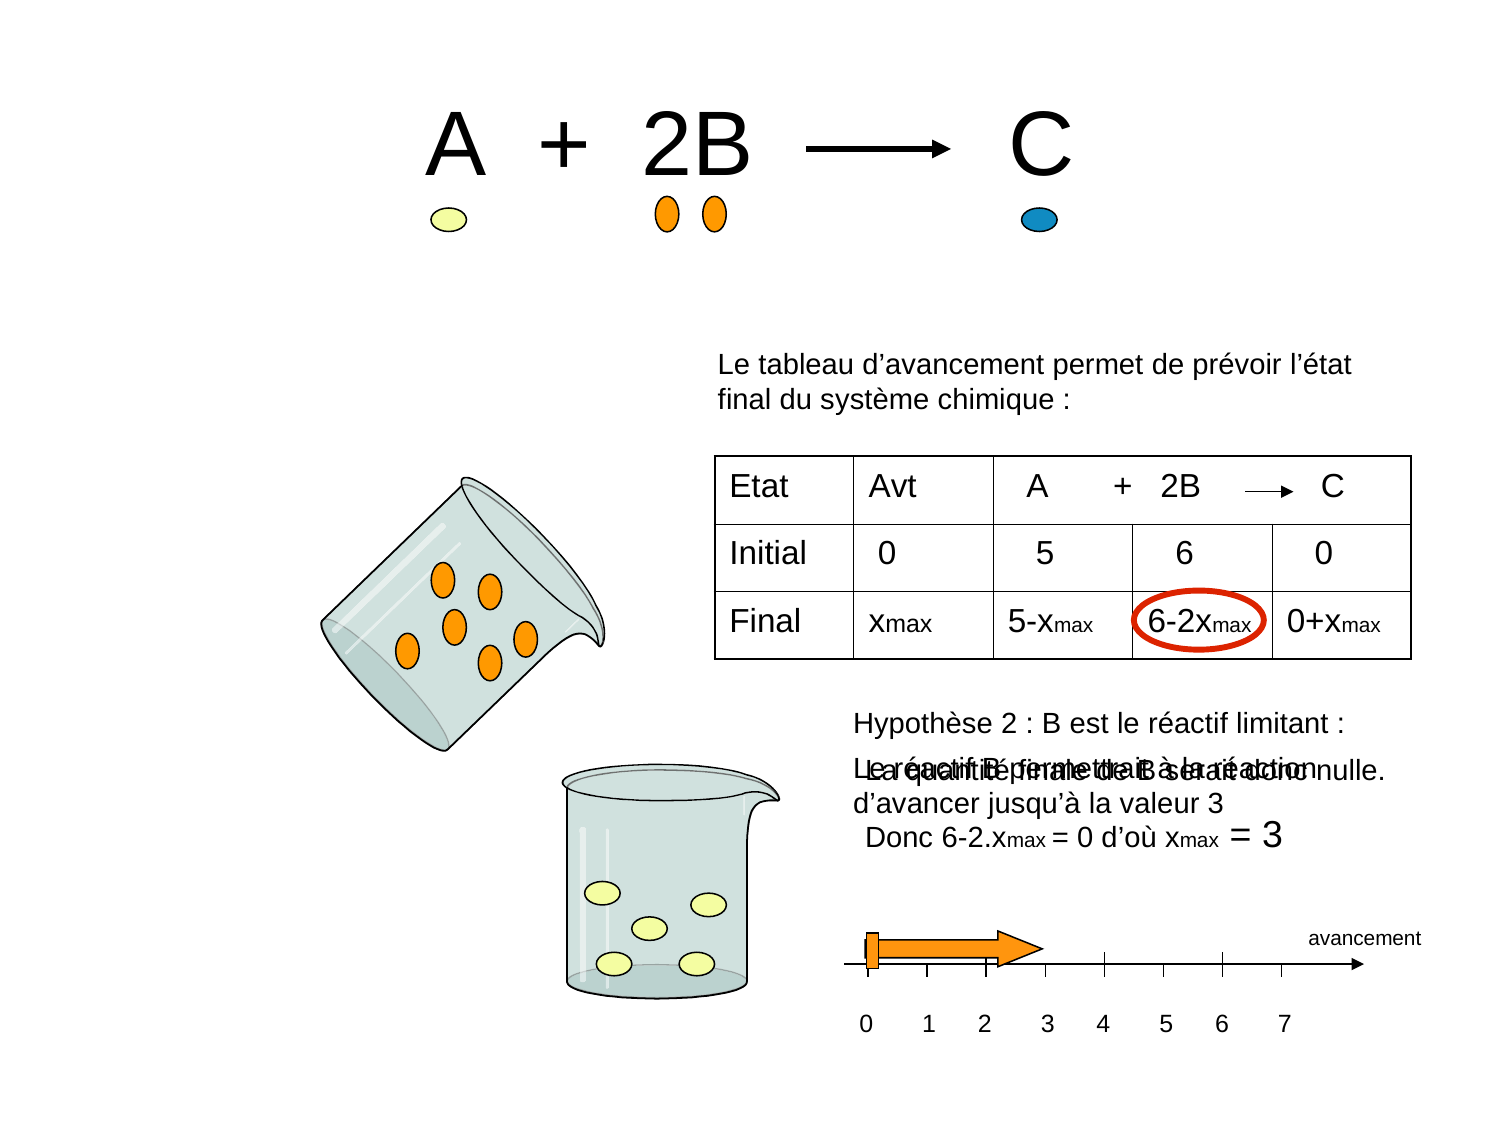

# A + 2B C
Le tableau d’avancement permet de prévoir l’état final du système chimique :
| Etat | Avt | A + 2B C | | |
| --- | --- | --- | --- | --- |
| Initial | 0 | 5 | 6 | 0 |
| Final | xmax | 5-xmax | 6-2xmax | 0+xmax |
Hypothèse 2 : B est le réactif limitant :
Le réactif B permettrait à la réaction d’avancer jusqu’à la valeur 3
La quantité finale de B serait donc nulle.
Donc 6-2.xmax = 0 d’où xmax = 3
avancement
0 1 2 3 4 5 6 7